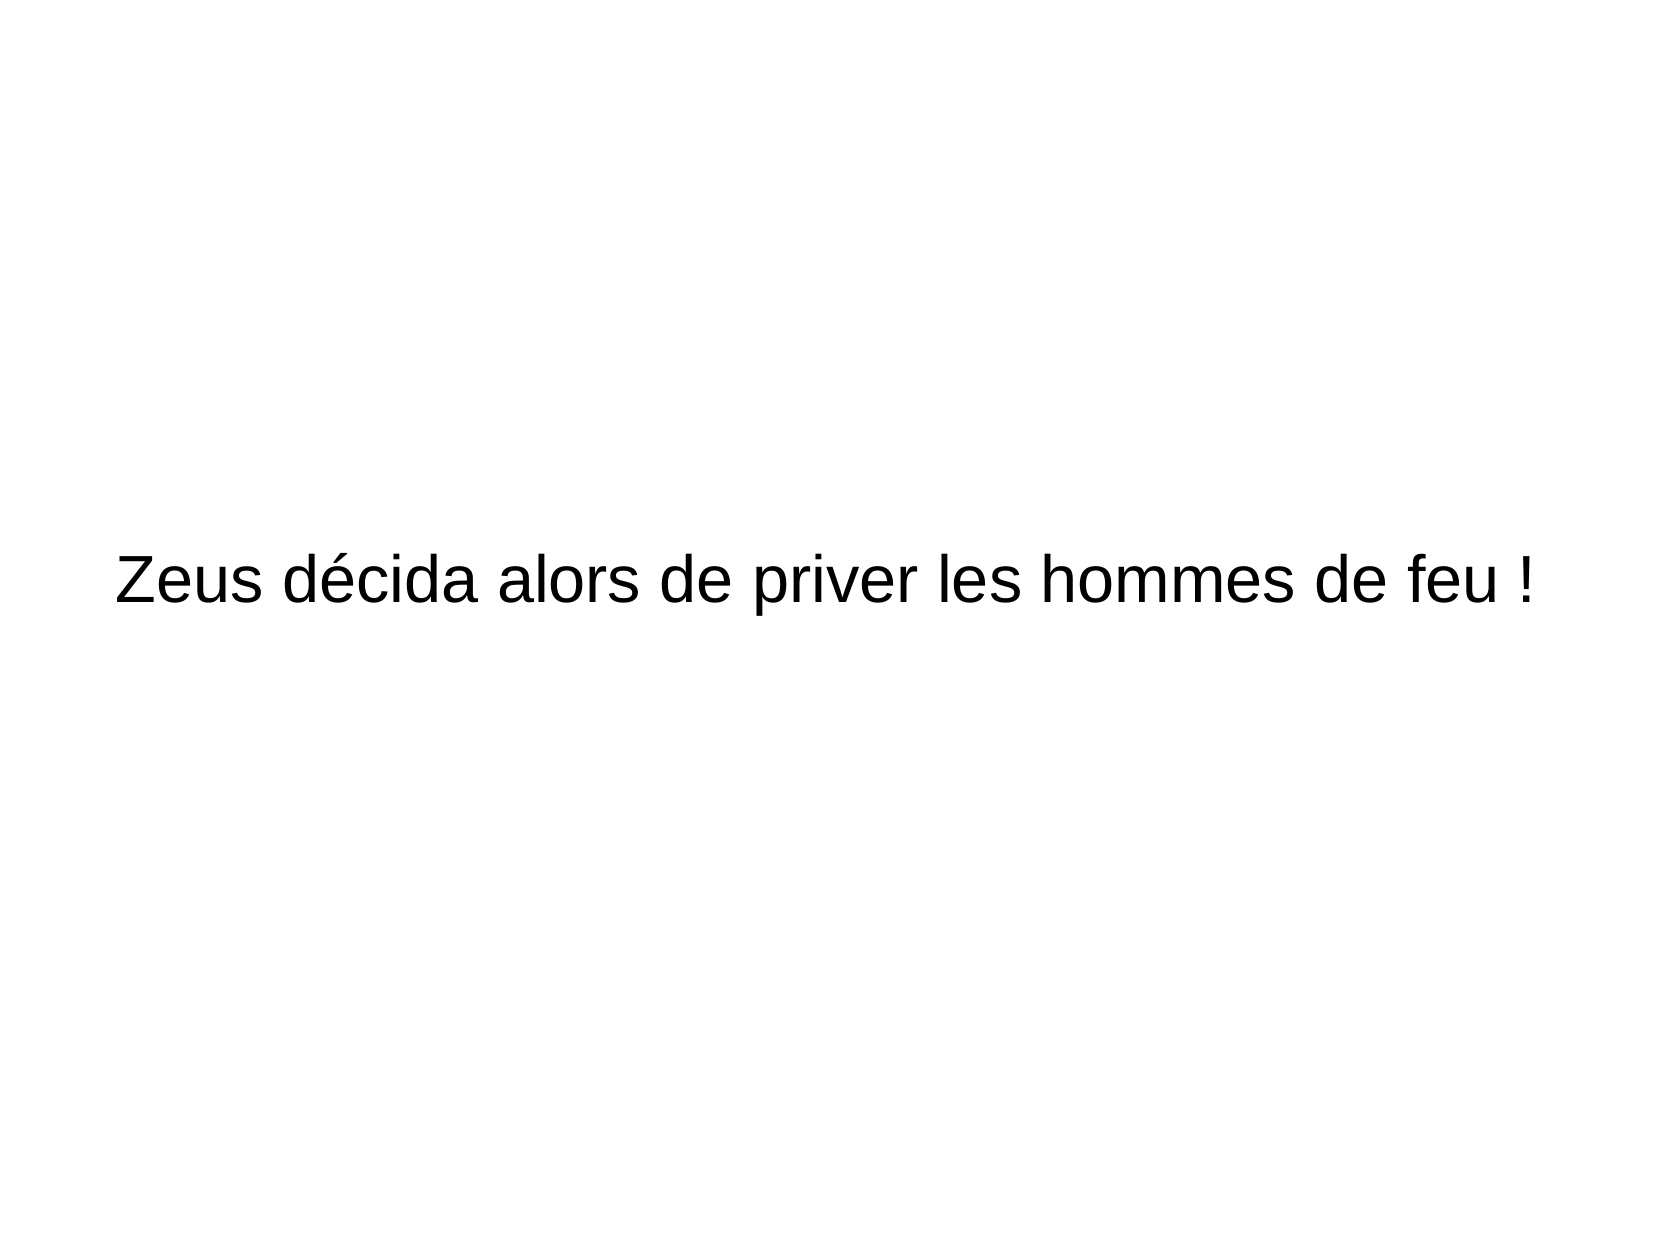

# Zeus décida alors de priver les hommes de feu !